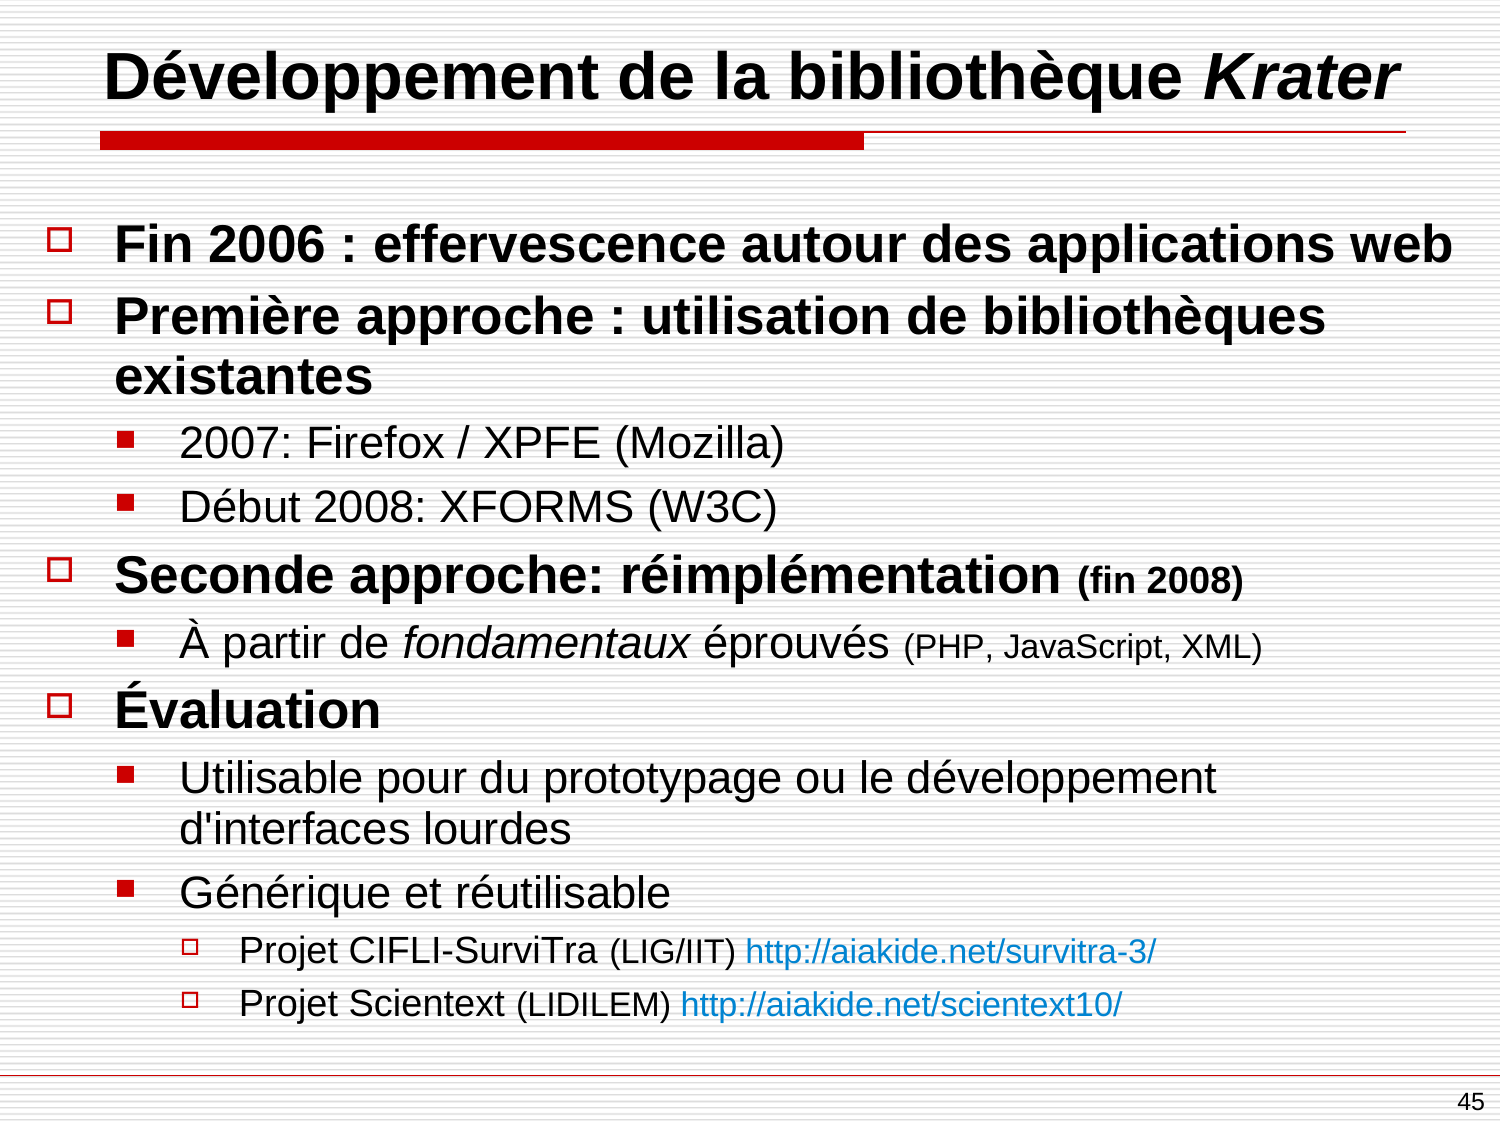

Développement de la bibliothèque Krater
# Fin 2006 : effervescence autour des applications web
Première approche : utilisation de bibliothèques existantes
2007: Firefox / XPFE (Mozilla)
Début 2008: XFORMS (W3C)
Seconde approche: réimplémentation (fin 2008)
À partir de fondamentaux éprouvés (PHP, JavaScript, XML)
Évaluation
Utilisable pour du prototypage ou le développement d'interfaces lourdes
Générique et réutilisable
Projet CIFLI-SurviTra (LIG/IIT) http://aiakide.net/survitra-3/
Projet Scientext (LIDILEM) http://aiakide.net/scientext10/
45